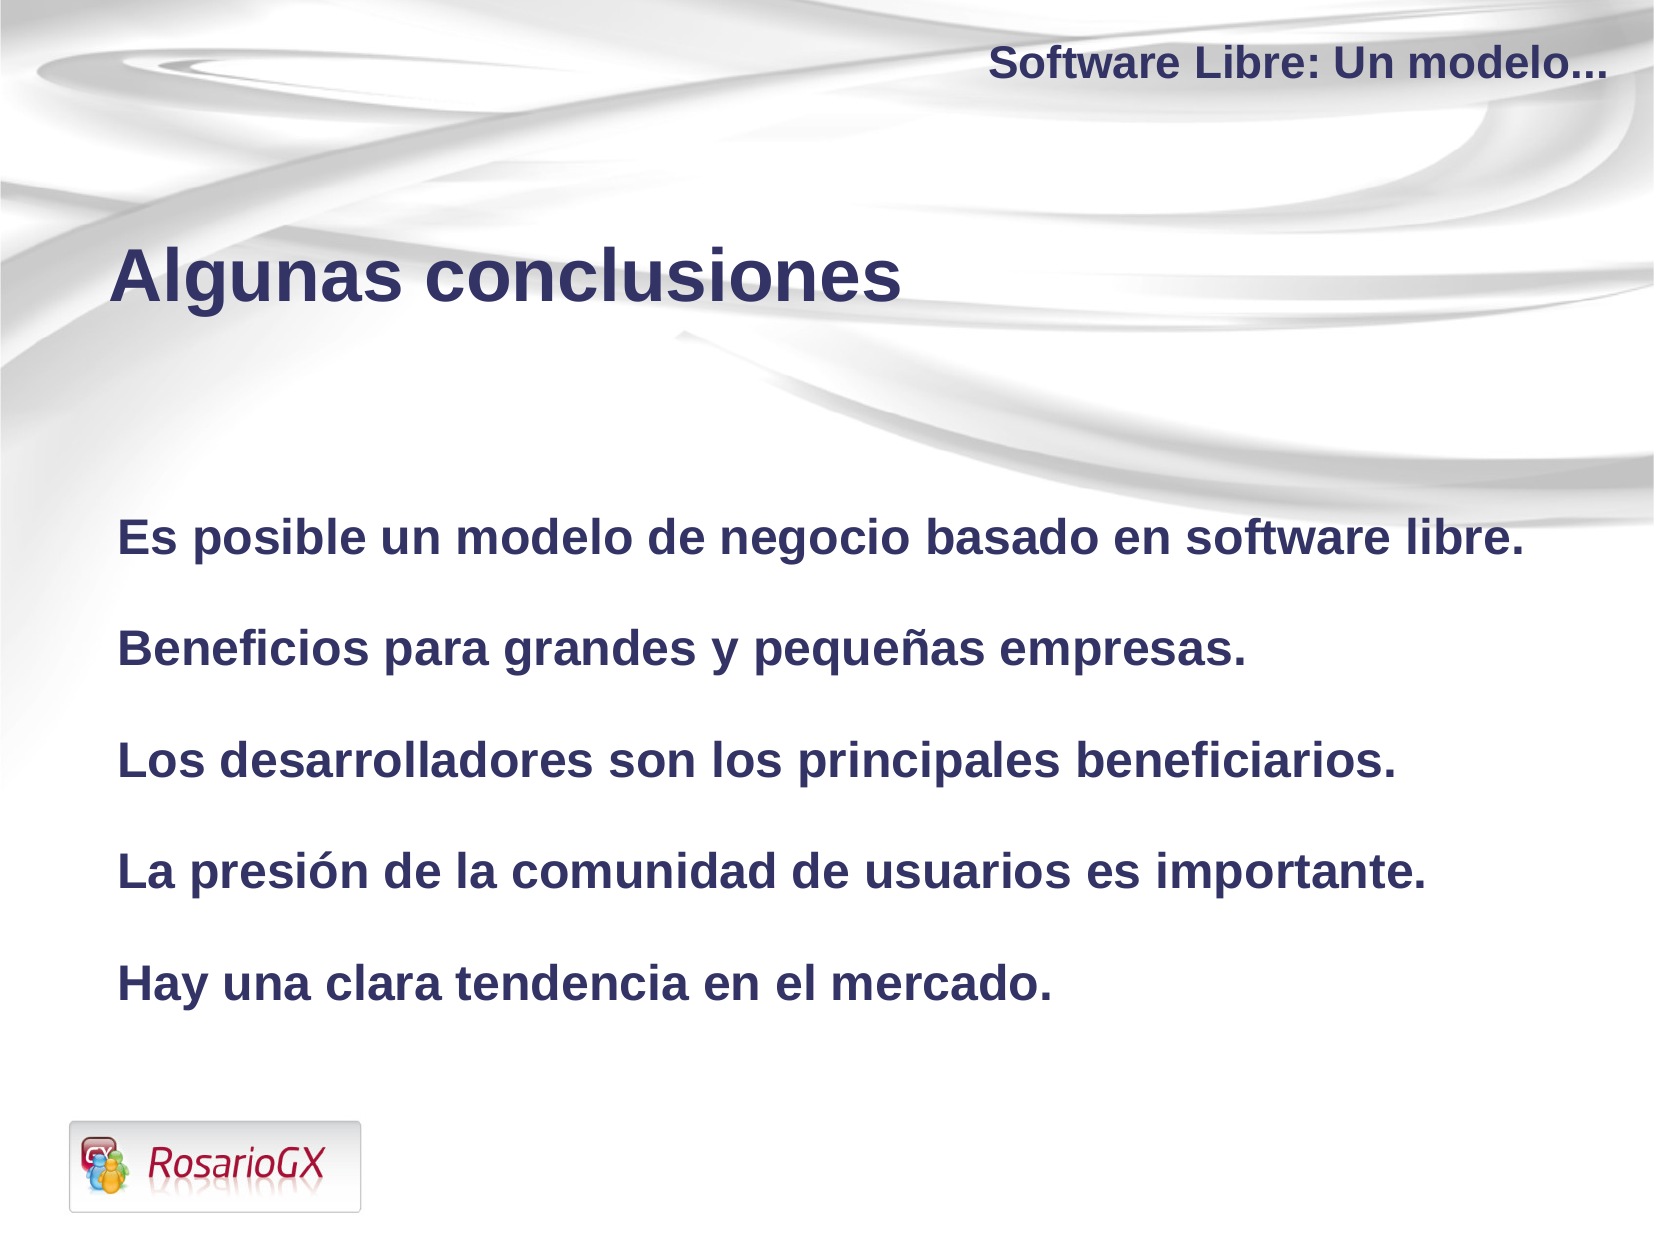

Software Libre: Un modelo...
Algunas conclusiones
 Es posible un modelo de negocio basado en software libre.
 Beneficios para grandes y pequeñas empresas.
 Los desarrolladores son los principales beneficiarios.
 La presión de la comunidad de usuarios es importante.
 Hay una clara tendencia en el mercado.